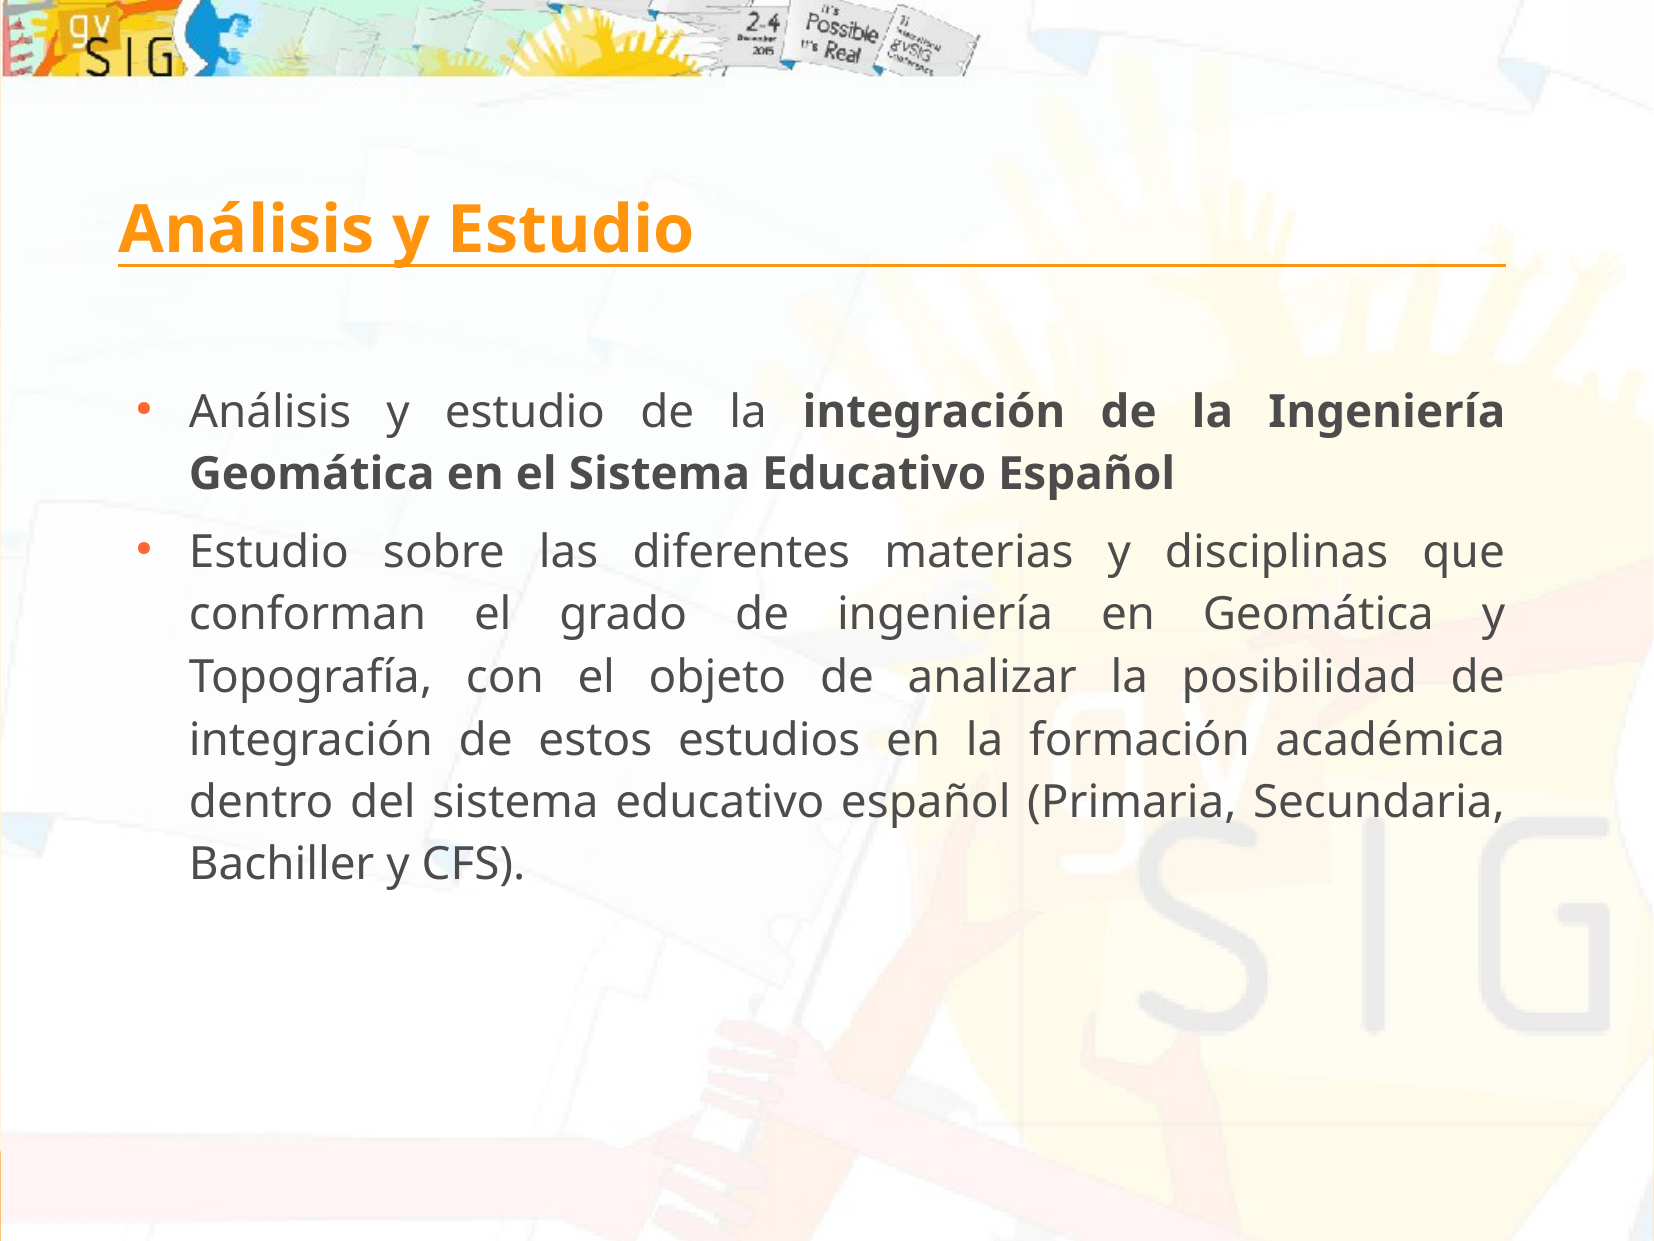

# Análisis y Estudio
Análisis y estudio de la integración de la Ingeniería Geomática en el Sistema Educativo Español
Estudio sobre las diferentes materias y disciplinas que conforman el grado de ingeniería en Geomática y Topografía, con el objeto de analizar la posibilidad de integración de estos estudios en la formación académica dentro del sistema educativo español (Primaria, Secundaria, Bachiller y CFS).